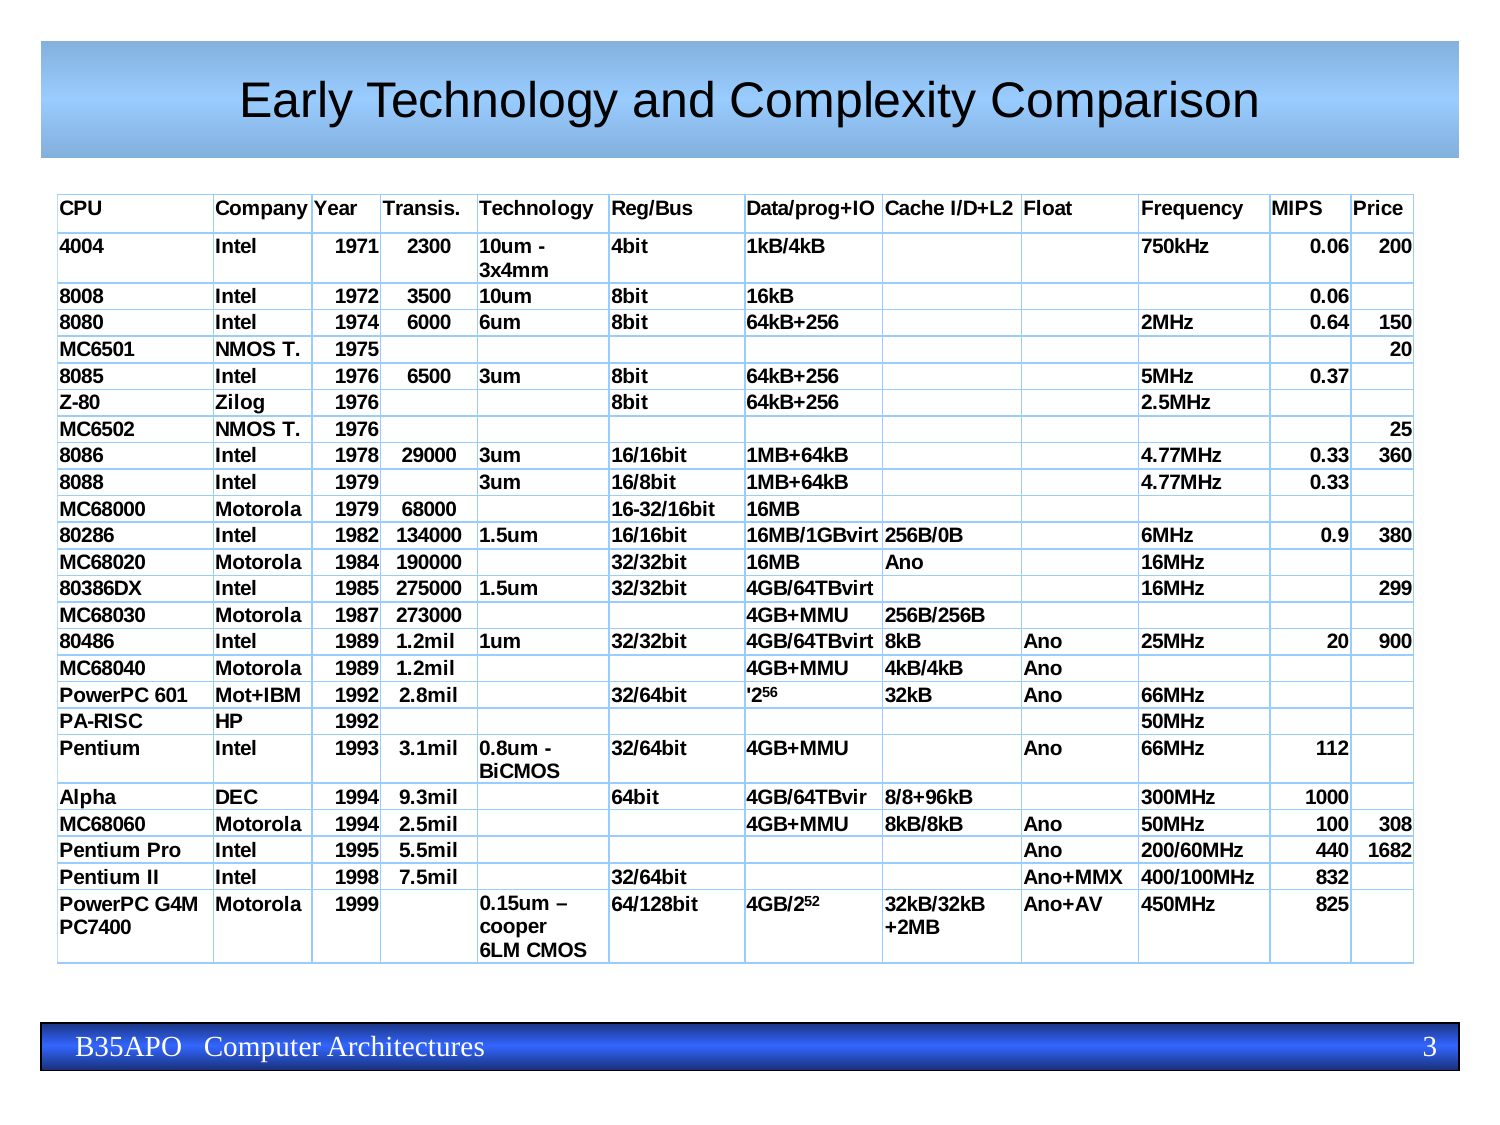

# Early Technology and Complexity Comparison
B35APO Computer Architectures
3